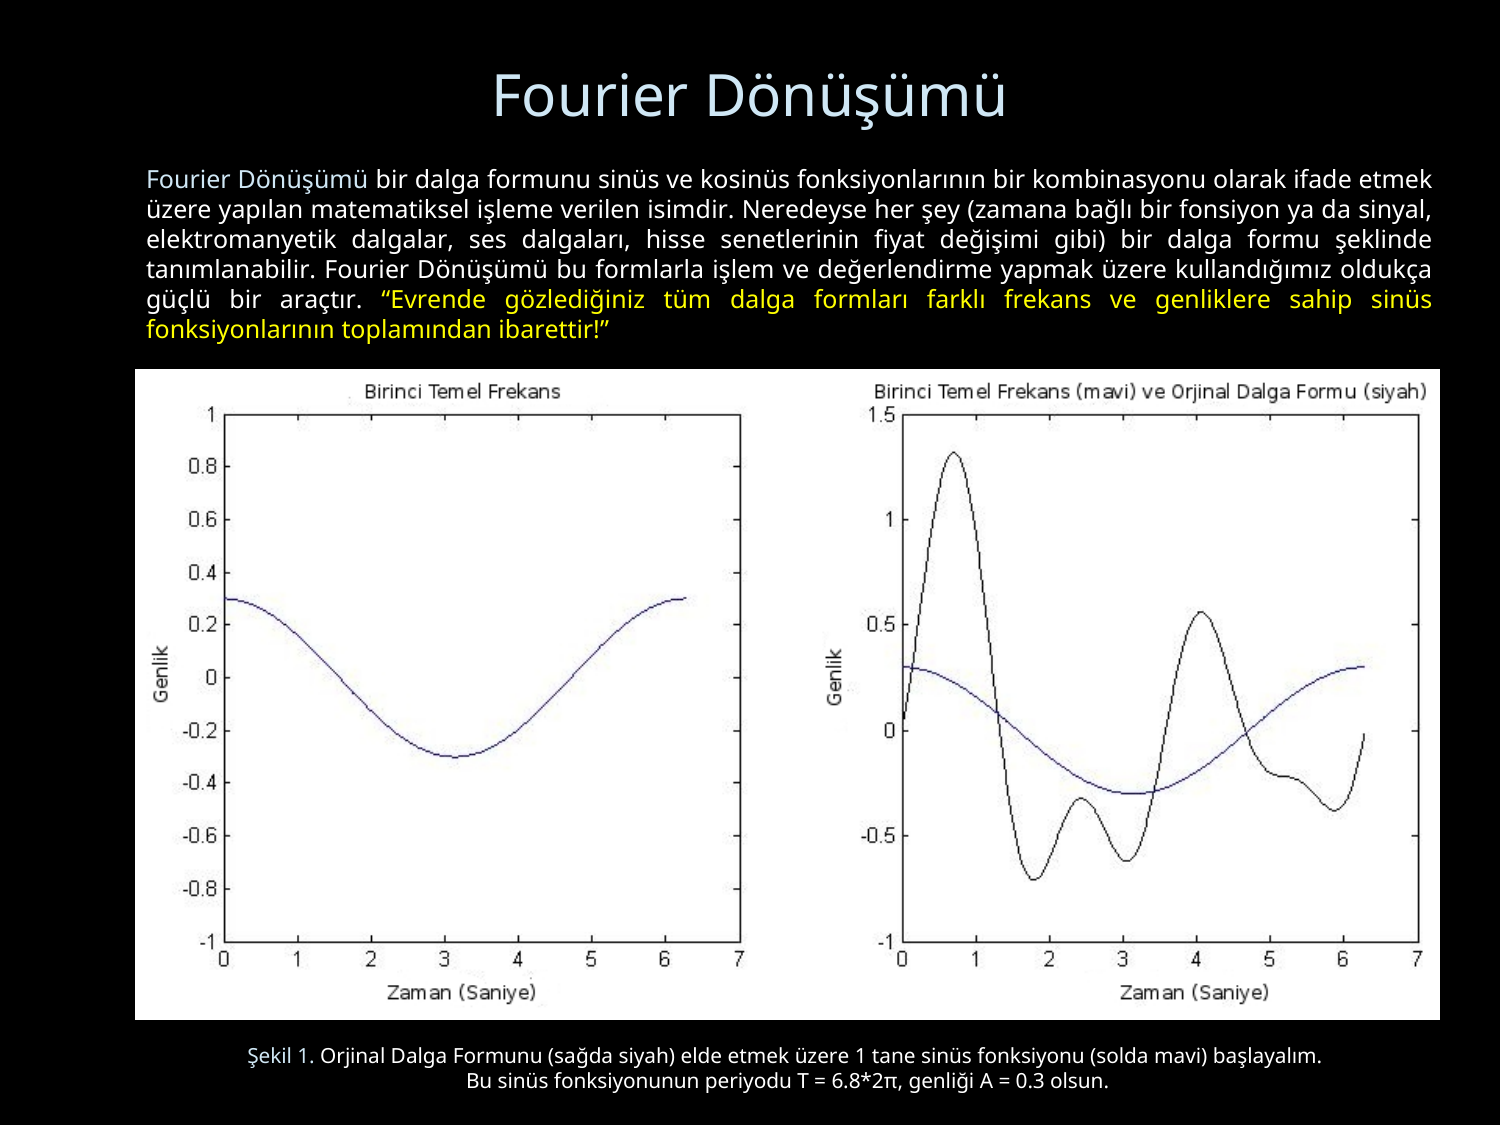

# Fourier Dönüşümü
Fourier Dönüşümü bir dalga formunu sinüs ve kosinüs fonksiyonlarının bir kombinasyonu olarak ifade etmek üzere yapılan matematiksel işleme verilen isimdir. Neredeyse her şey (zamana bağlı bir fonsiyon ya da sinyal, elektromanyetik dalgalar, ses dalgaları, hisse senetlerinin fiyat değişimi gibi) bir dalga formu şeklinde tanımlanabilir. Fourier Dönüşümü bu formlarla işlem ve değerlendirme yapmak üzere kullandığımız oldukça güçlü bir araçtır. “Evrende gözlediğiniz tüm dalga formları farklı frekans ve genliklere sahip sinüs fonksiyonlarının toplamından ibarettir!”
Şekil 1. Orjinal Dalga Formunu (sağda siyah) elde etmek üzere 1 tane sinüs fonksiyonu (solda mavi) başlayalım.
Bu sinüs fonksiyonunun periyodu T = 6.8*2π, genliği A = 0.3 olsun.